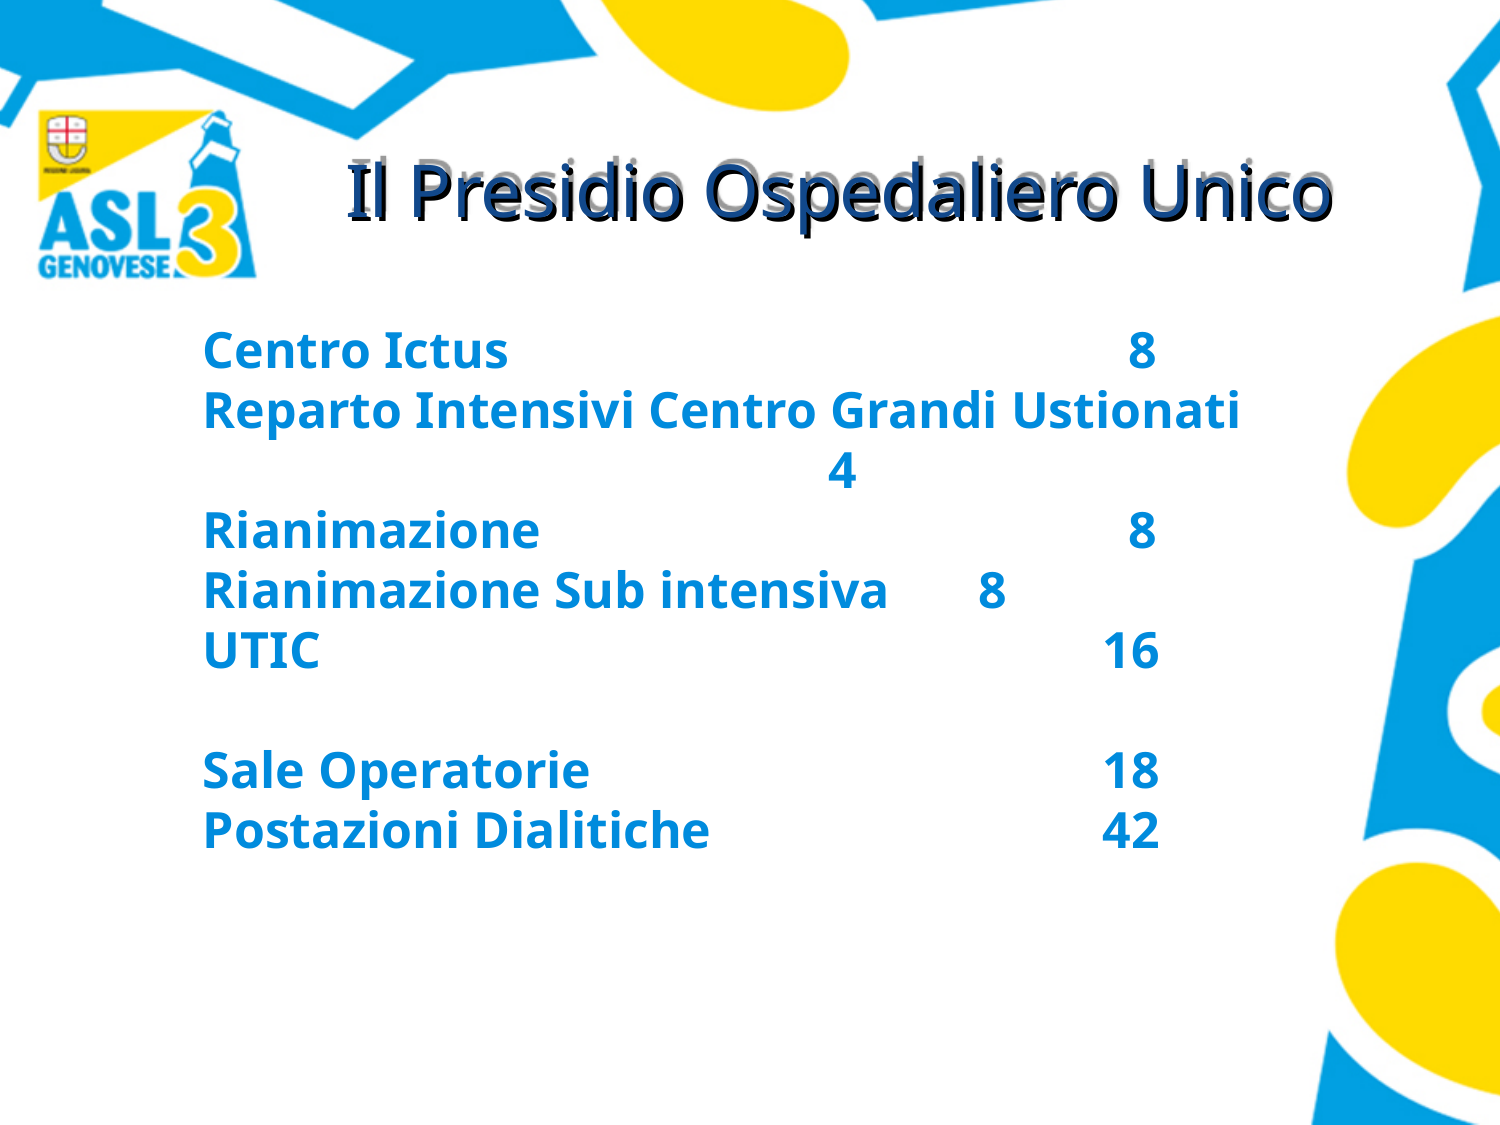

Il Presidio Ospedaliero Unico
Centro Ictus			 	 8
Reparto Intensivi Centro Grandi Ustionati 	 		 	 4
Rianimazione				 8
Rianimazione Sub intensiva	 8
UTIC						16
Sale Operatorie				18
Postazioni Dialitiche			42